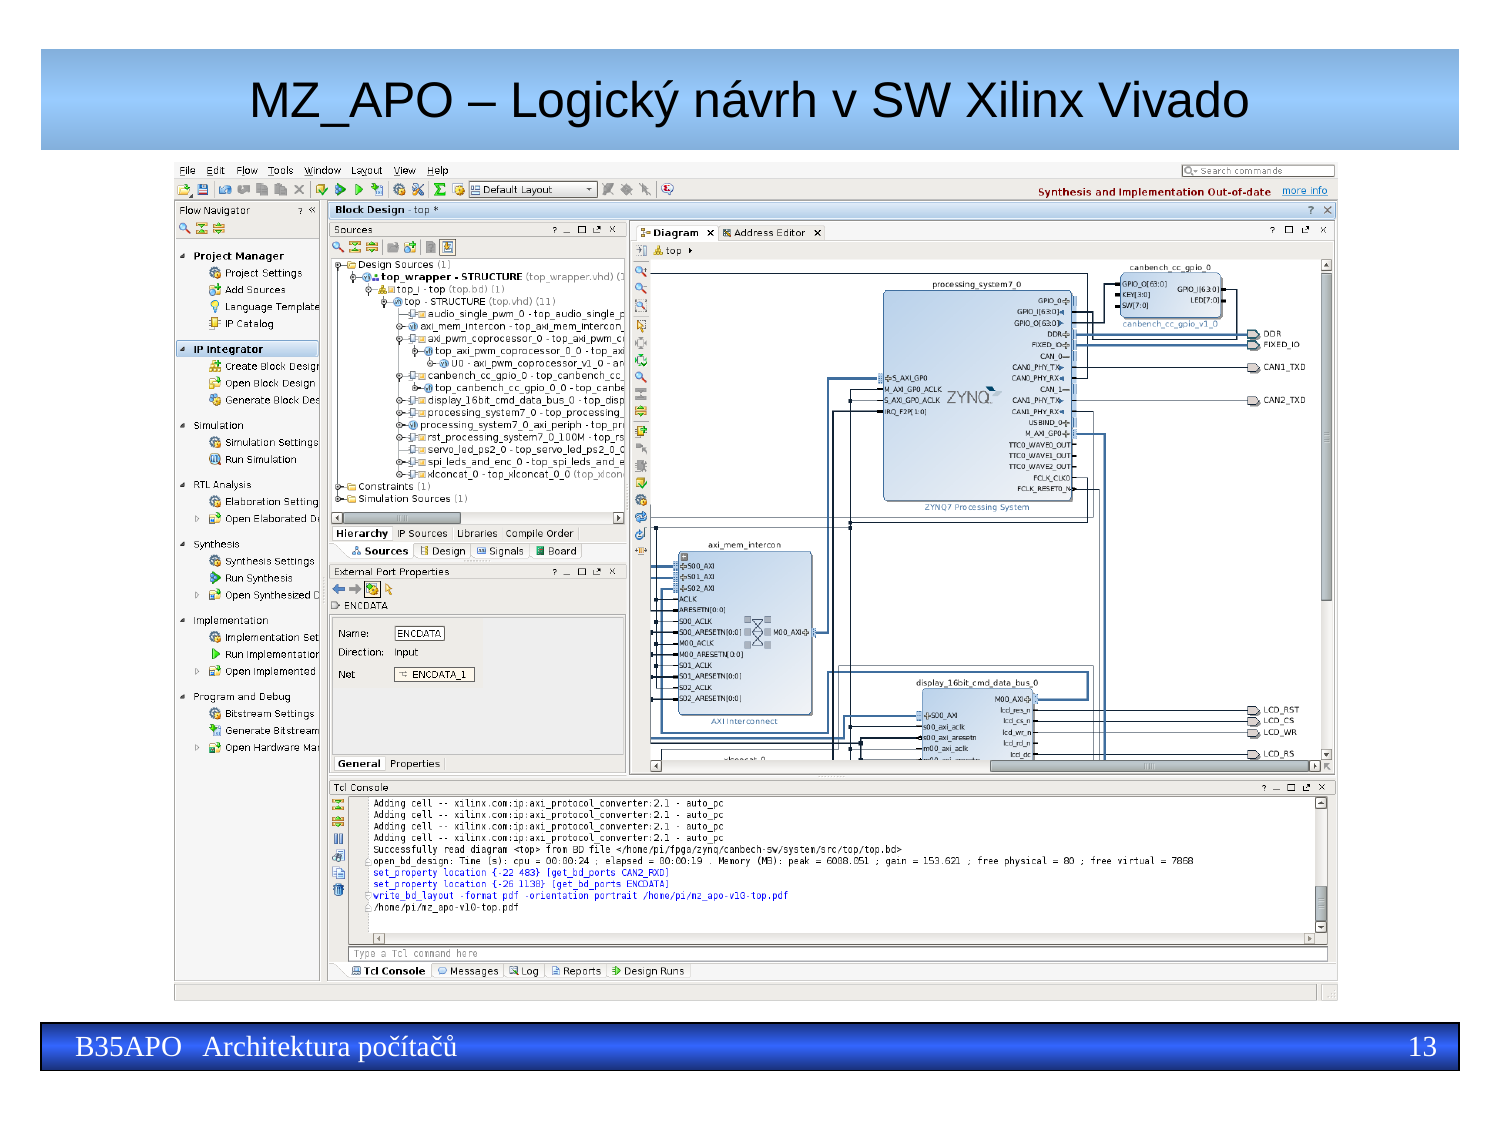

# MZ_APO – Logický návrh v SW Xilinx Vivado
B35APO Architektura počítačů
13